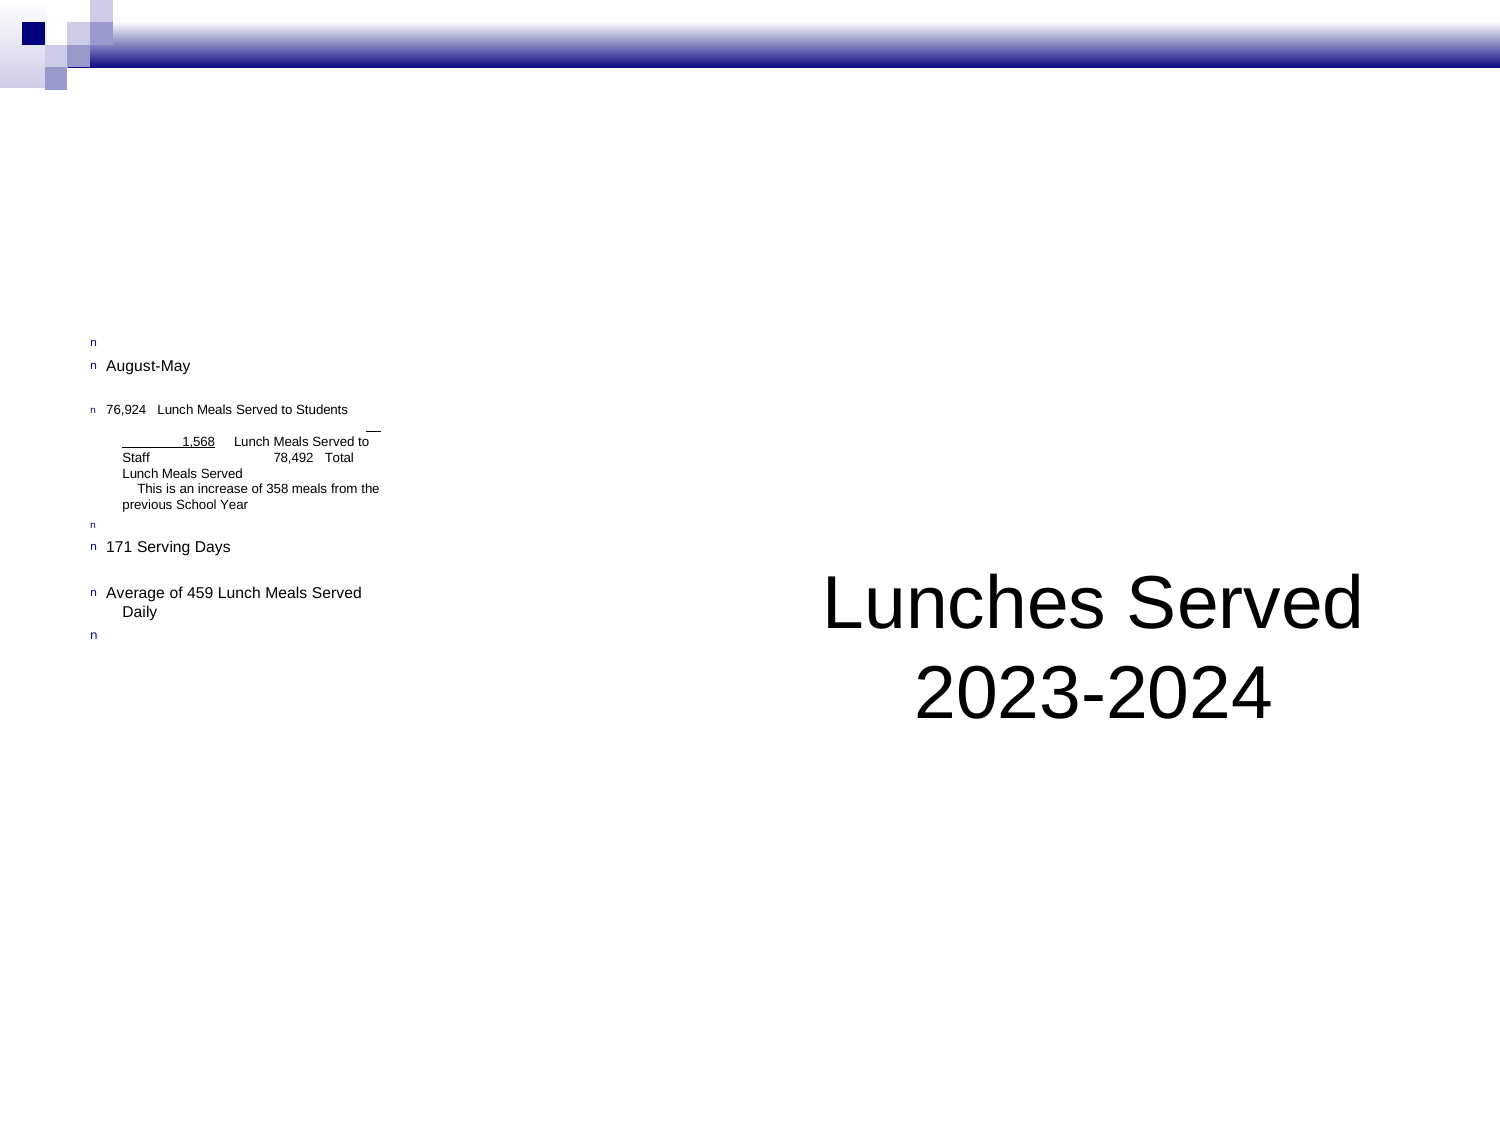

August-May
76,924 Lunch Meals Served to Students 1,568 Lunch Meals Served to Staff 78,492 Total Lunch Meals Served This is an increase of 358 meals from the previous School Year
171 Serving Days
Average of 459 Lunch Meals Served Daily
# Lunches Served 2023-2024